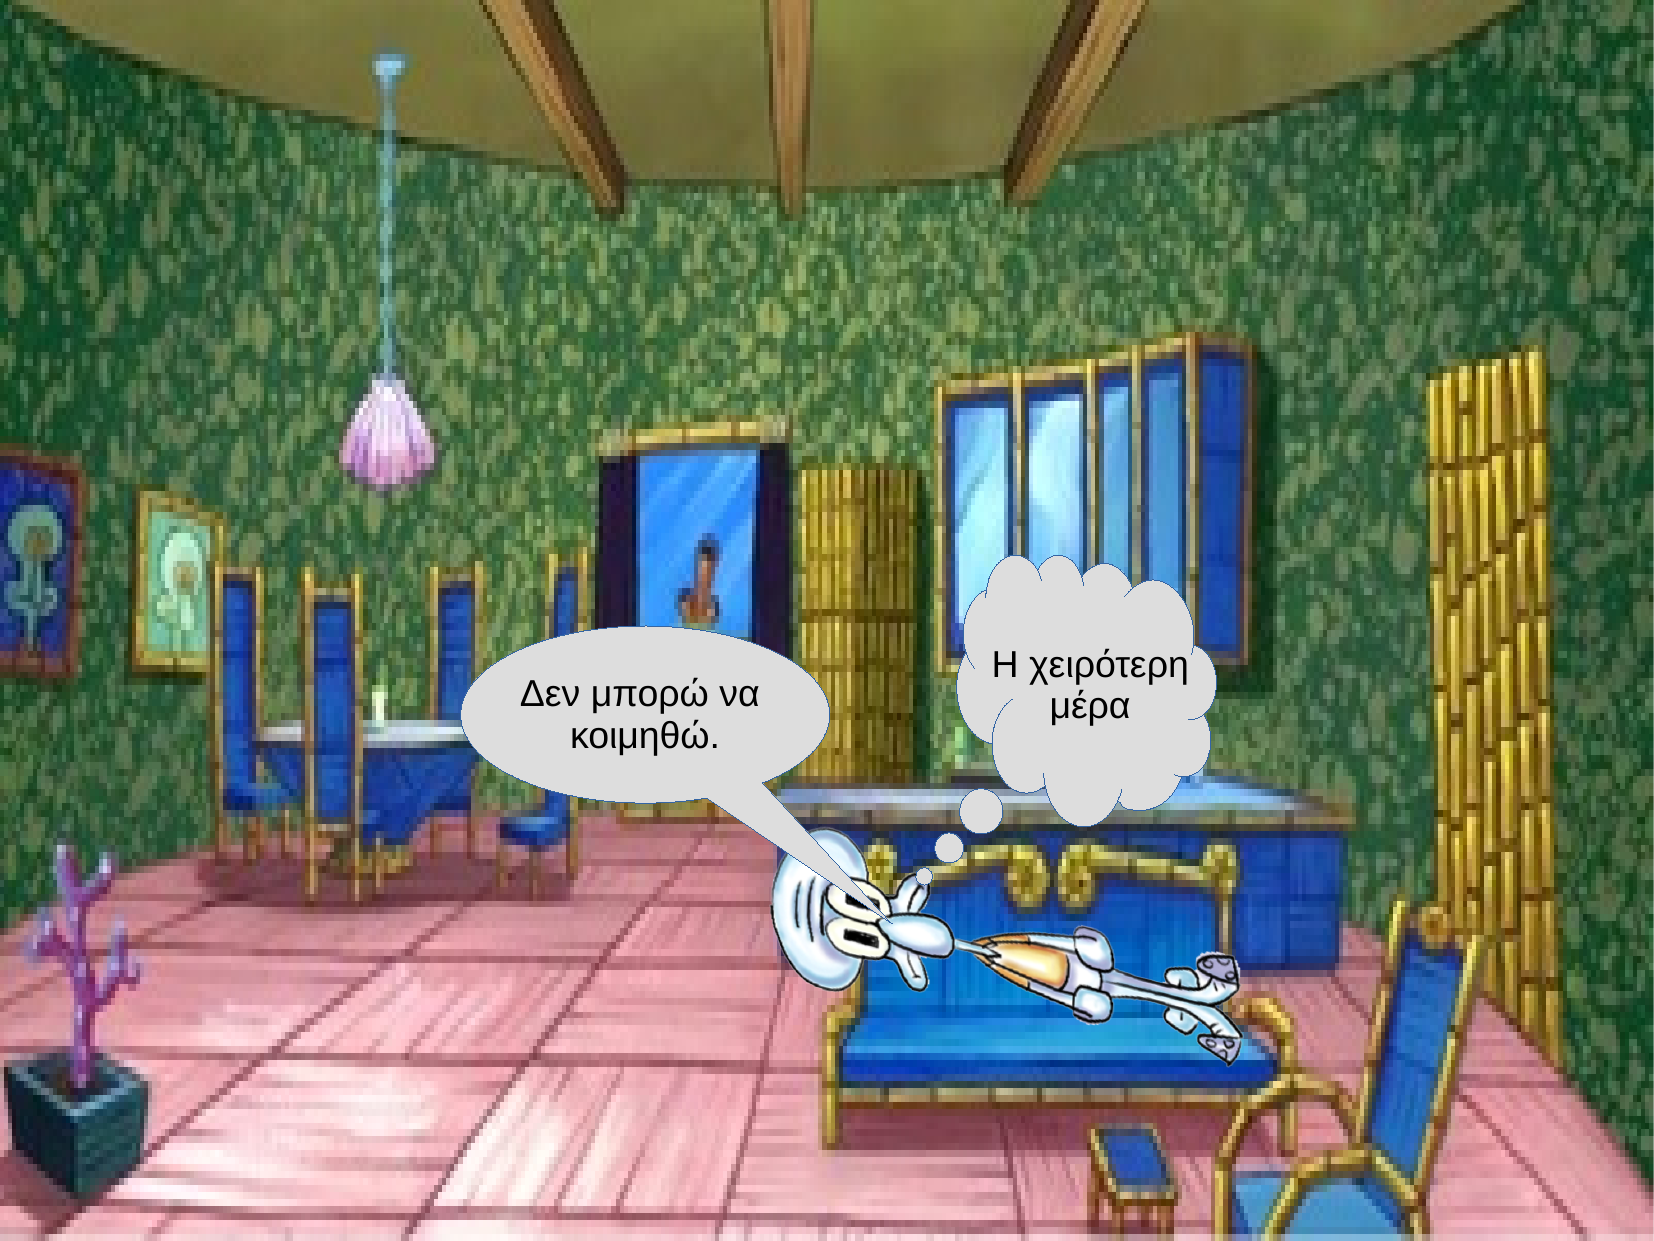

Η χειρότερη
μέρα
Δεν μπορώ να
κοιμηθώ.